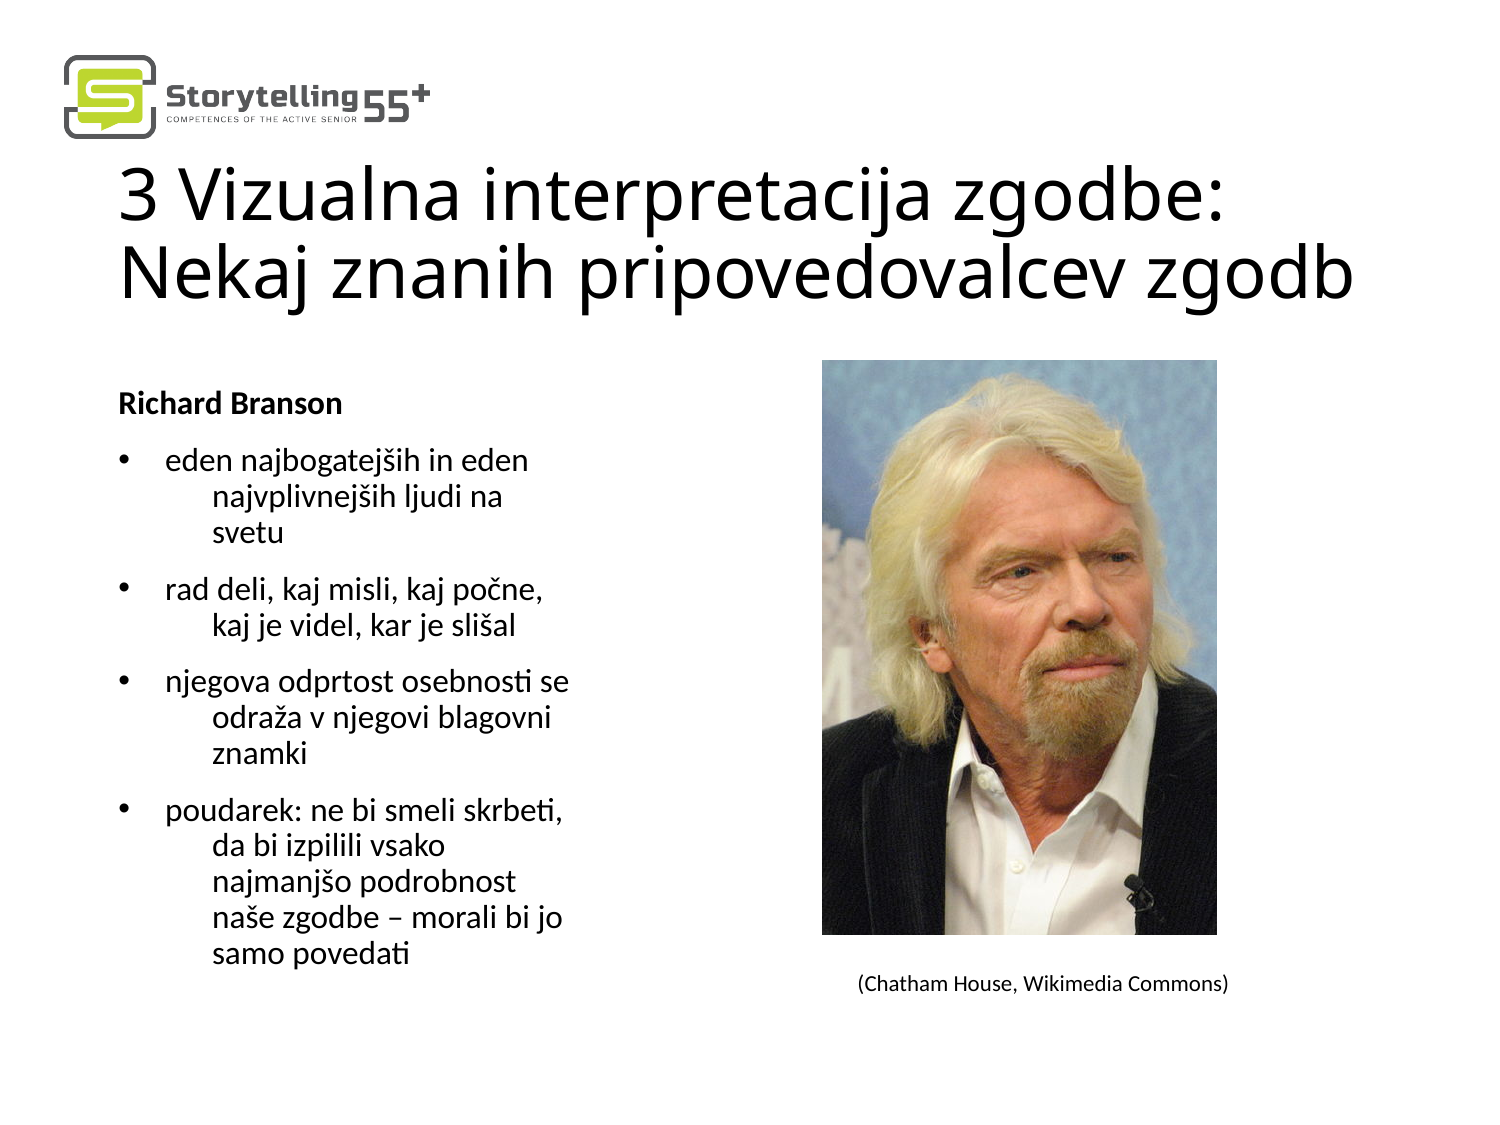

# 3 Vizualna interpretacija zgodbe: Nekaj znanih pripovedovalcev zgodb
Richard Branson
eden najbogatejših in eden najvplivnejših ljudi na svetu
rad deli, kaj misli, kaj počne, kaj je videl, kar je slišal
njegova odprtost osebnosti se odraža v njegovi blagovni znamki
poudarek: ne bi smeli skrbeti, da bi izpilili vsako najmanjšo podrobnost naše zgodbe – morali bi jo samo povedati
(Chatham House, Wikimedia Commons)